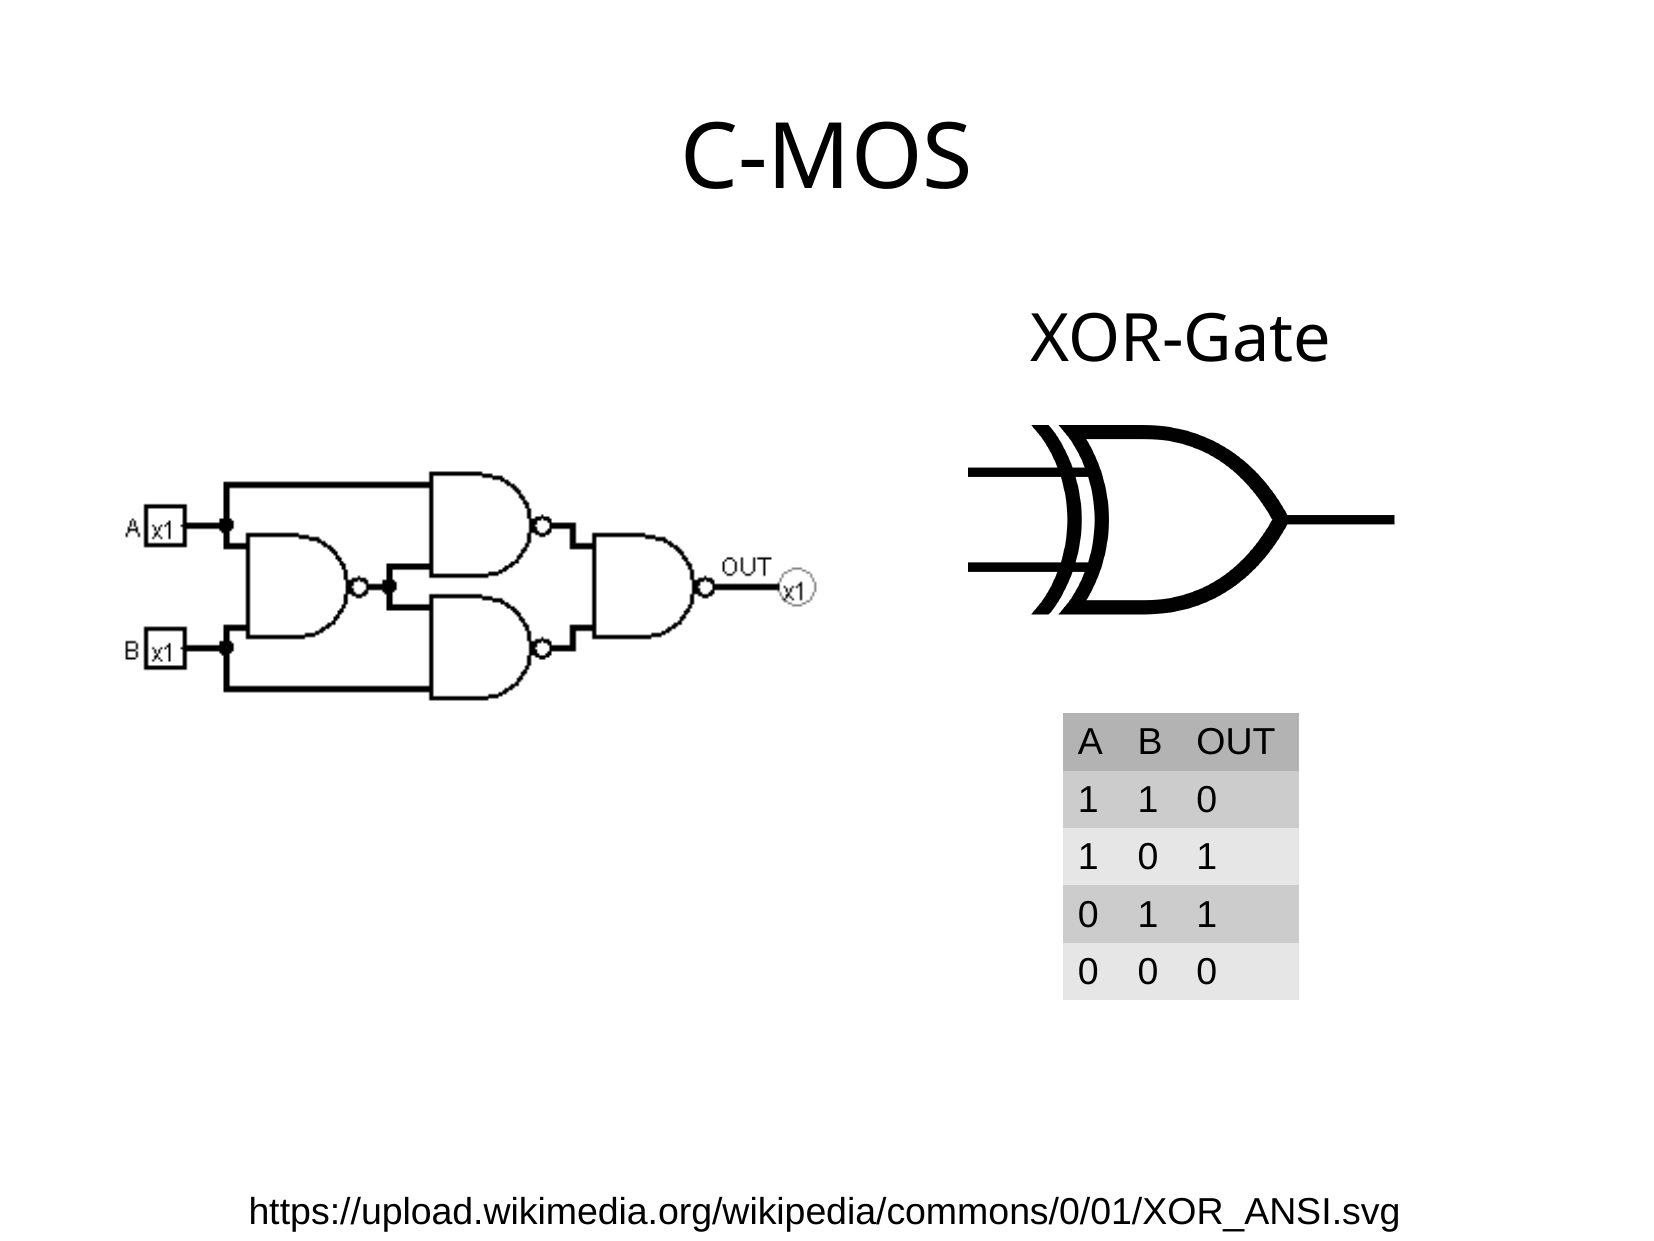

# C-MOS
XOR-Gate
| A | B | OUT |
| --- | --- | --- |
| 1 | 1 | 0 |
| 1 | 0 | 1 |
| 0 | 1 | 1 |
| 0 | 0 | 0 |
https://upload.wikimedia.org/wikipedia/commons/0/01/XOR_ANSI.svg